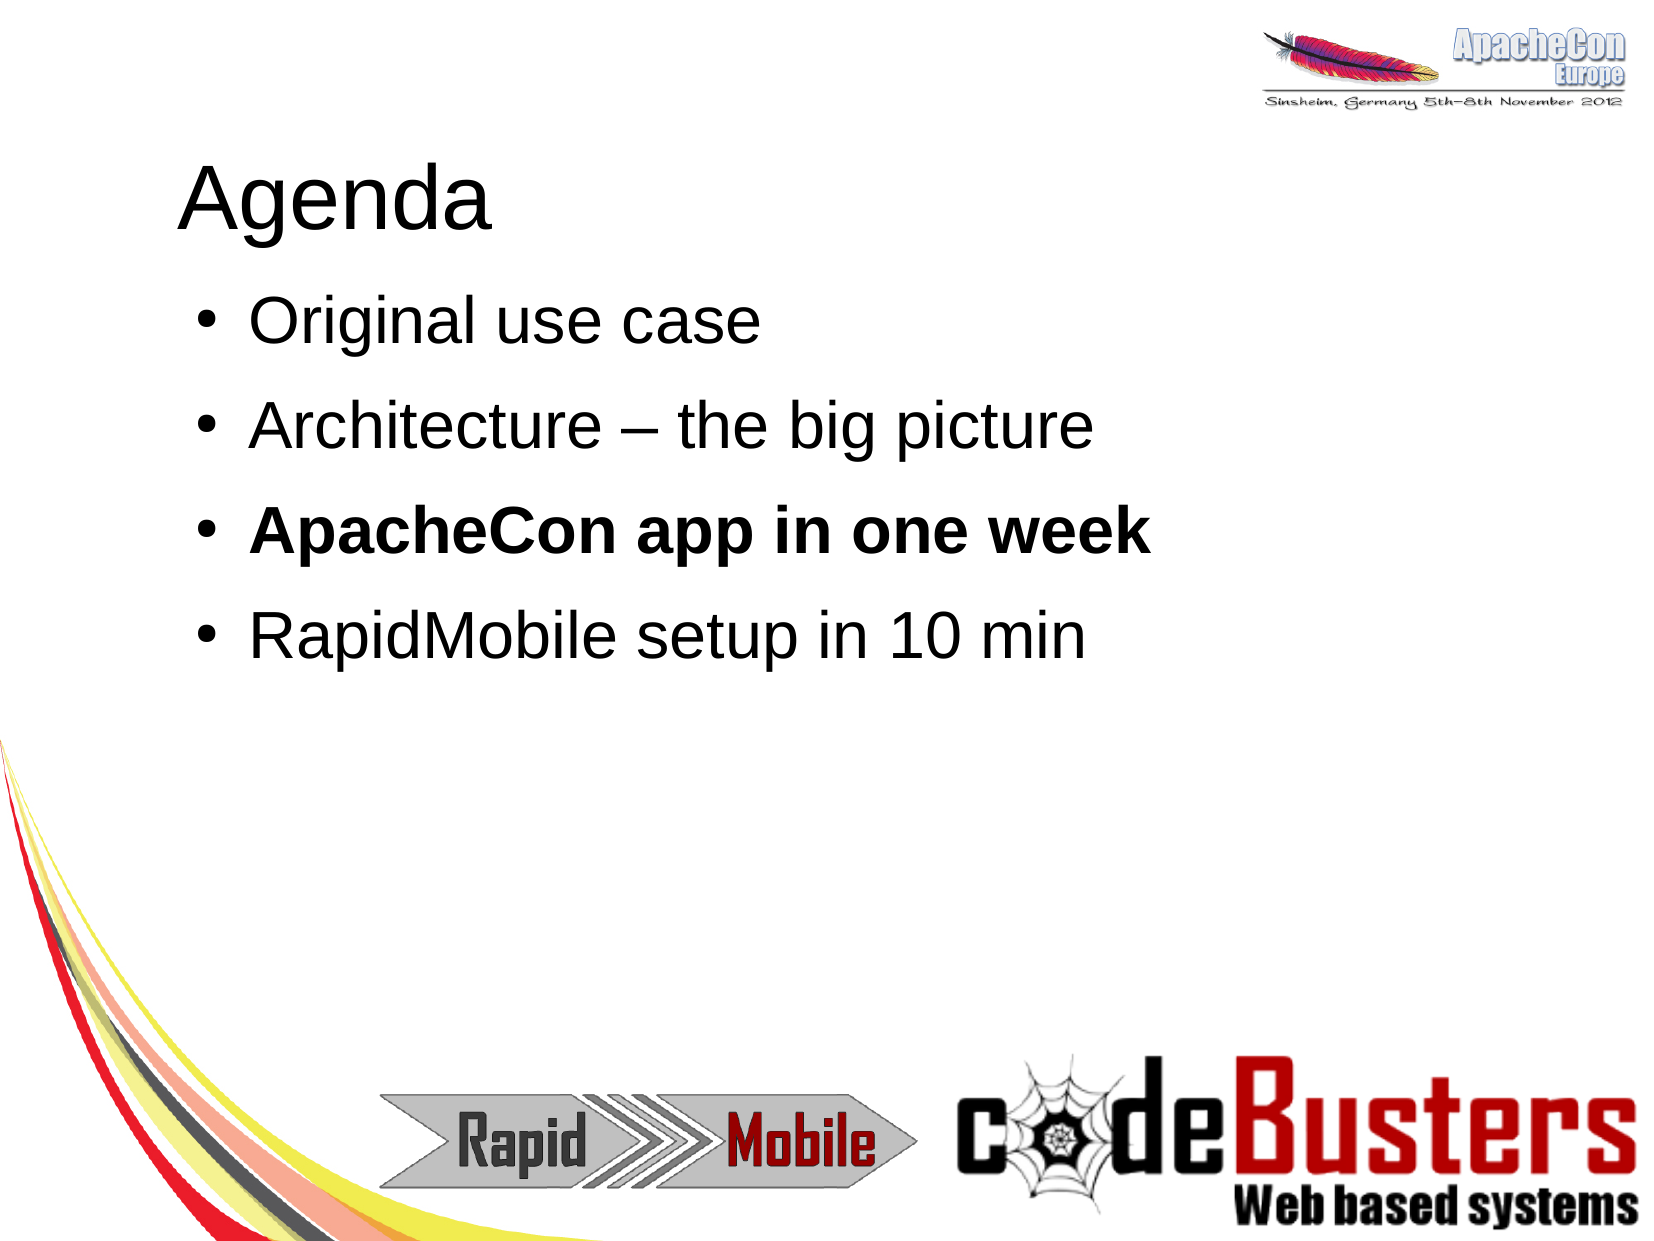

# Agenda
Original use case
Architecture – the big picture
ApacheCon app in one week
RapidMobile setup in 10 min